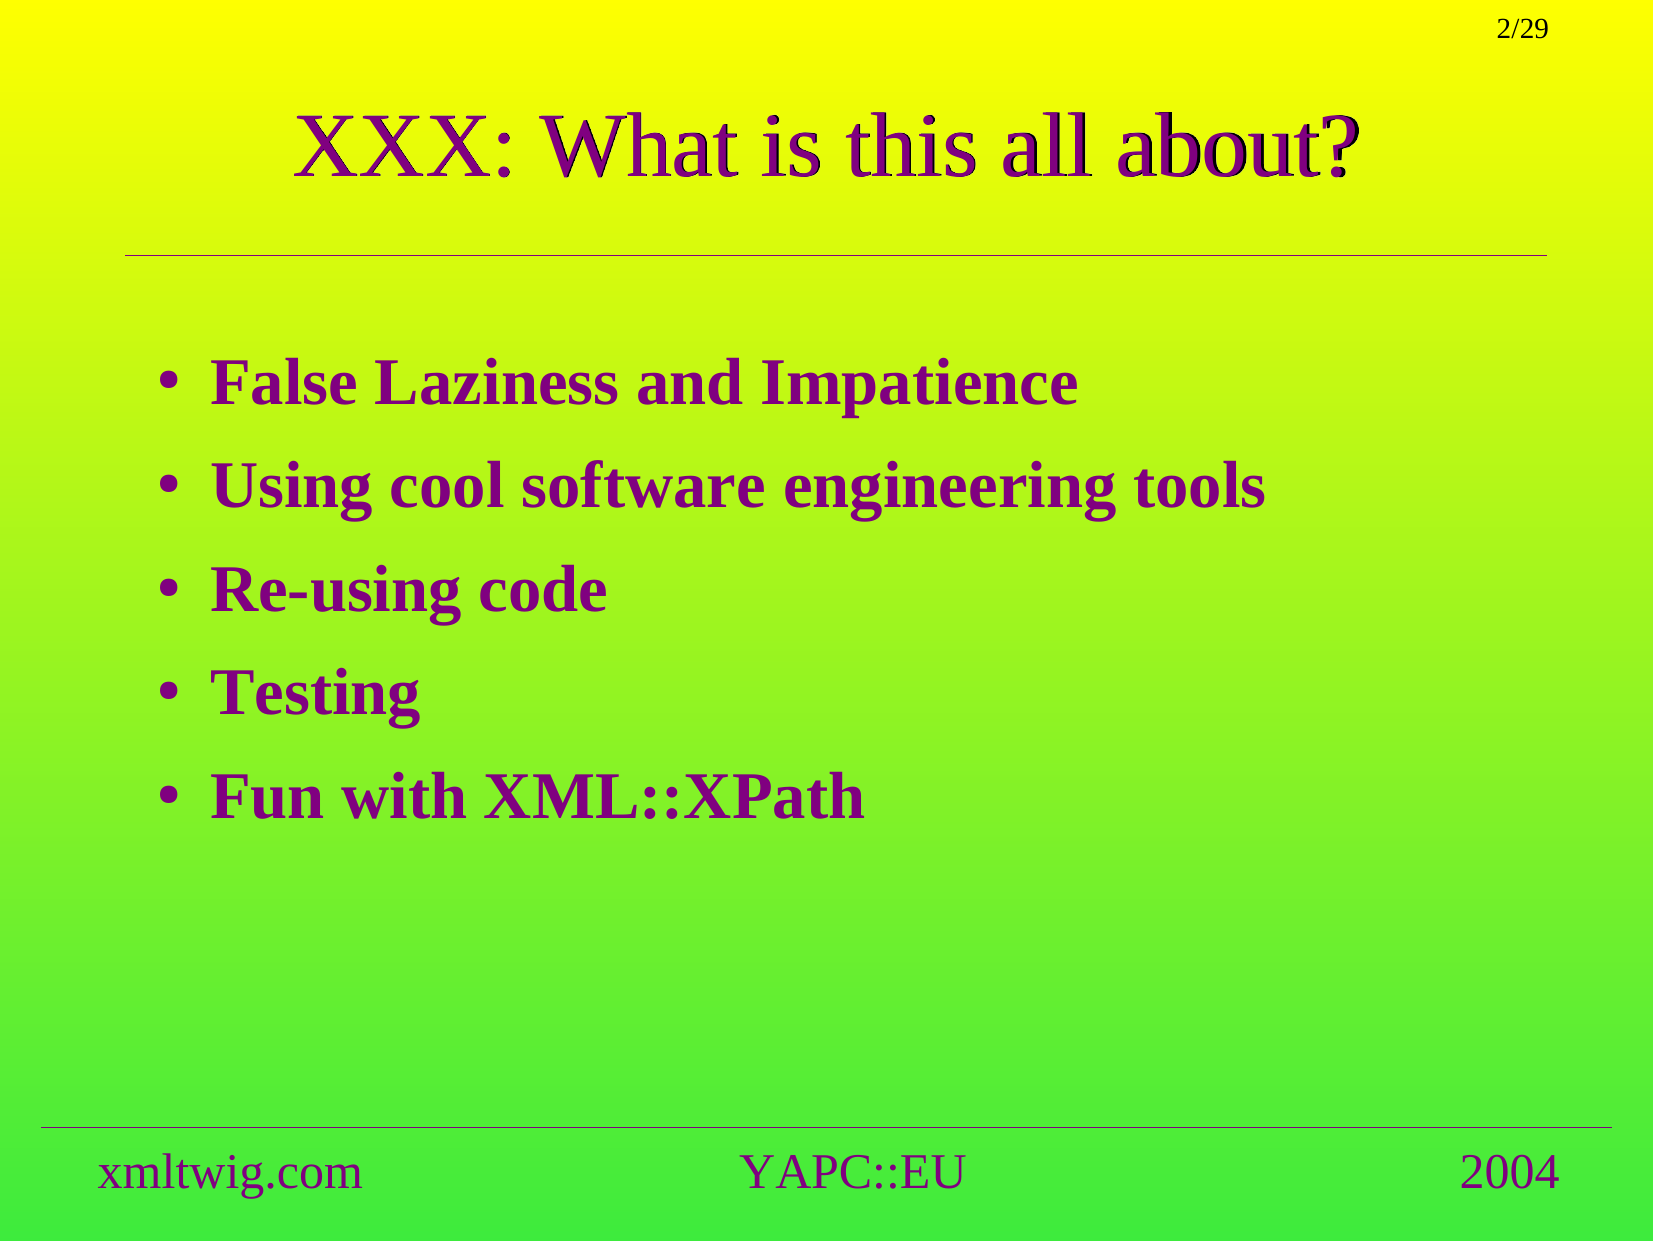

XXX: What is this all about?
# False Laziness and Impatience
Using cool software engineering tools
Re-using code
Testing
Fun with XML::XPath